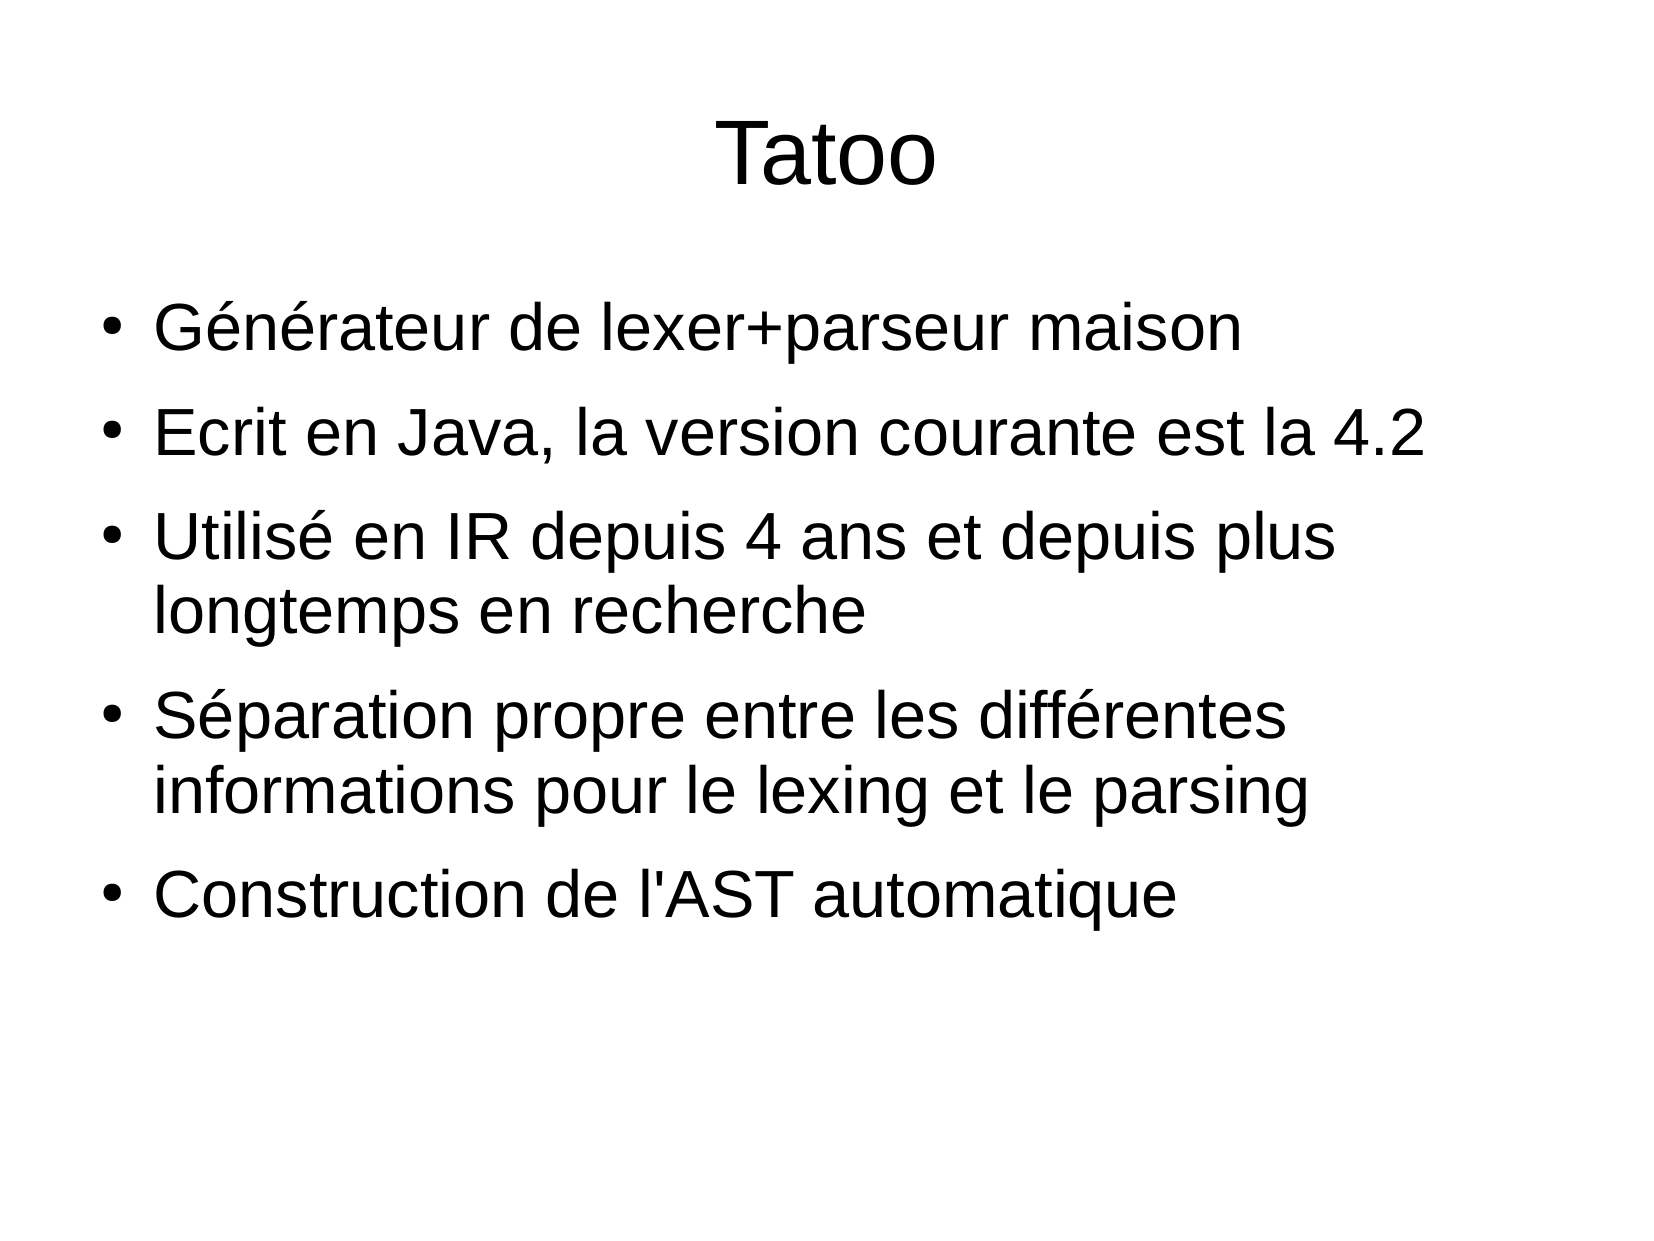

# Tatoo
Générateur de lexer+parseur maison
Ecrit en Java, la version courante est la 4.2
Utilisé en IR depuis 4 ans et depuis plus longtemps en recherche
Séparation propre entre les différentes informations pour le lexing et le parsing
Construction de l'AST automatique